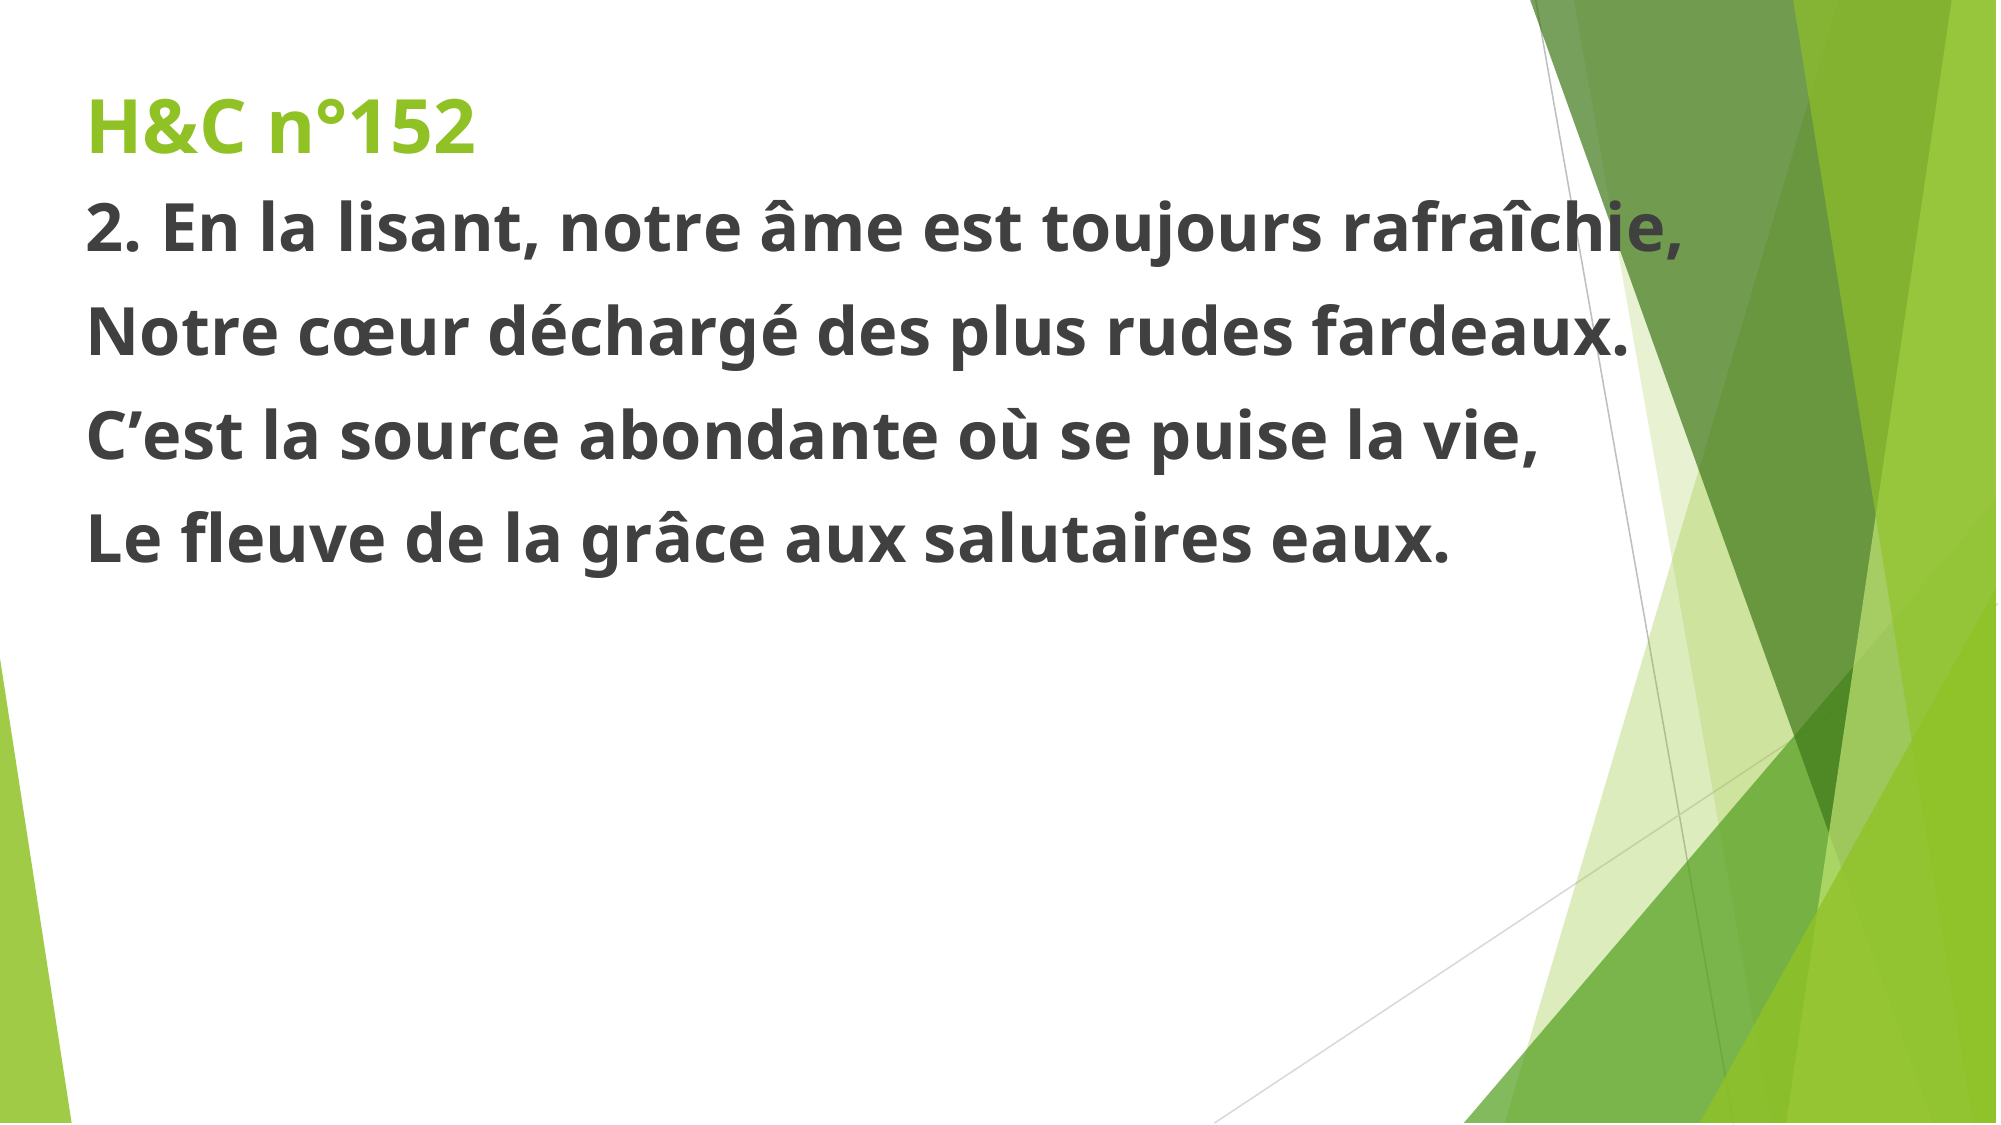

H&C n°152
2. En la lisant, notre âme est toujours rafraîchie,
Notre cœur déchargé des plus rudes fardeaux.
C’est la source abondante où se puise la vie,
Le fleuve de la grâce aux salutaires eaux.